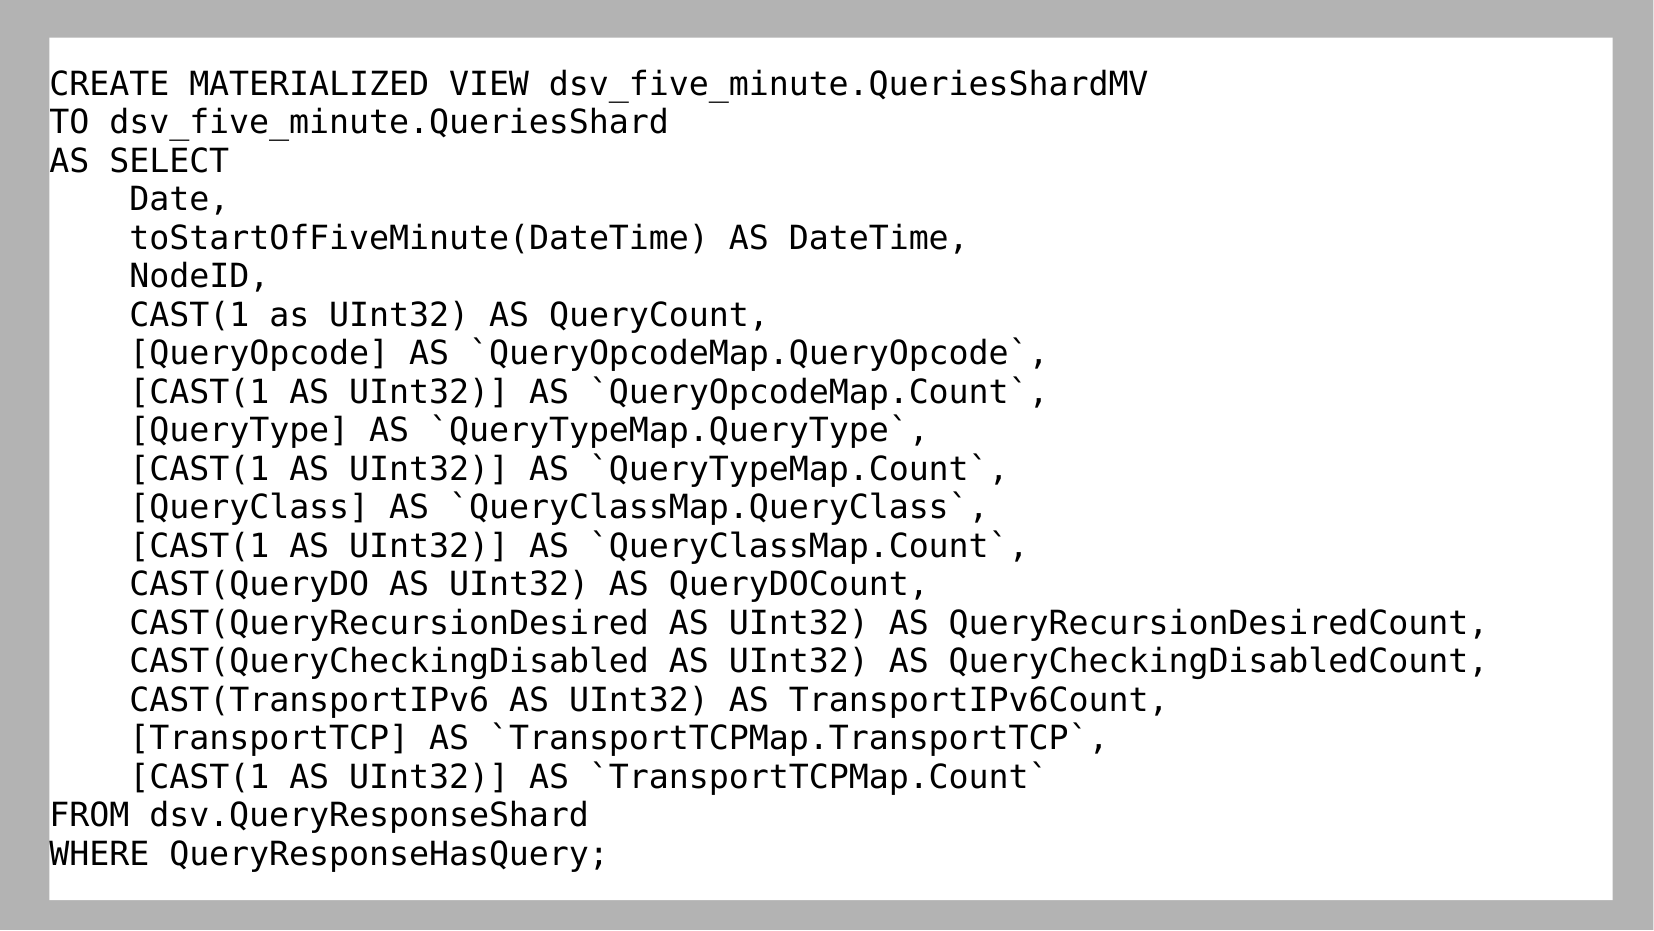

# CREATE MATERIALIZED VIEW dsv_five_minute.QueriesShardMV
TO dsv_five_minute.QueriesShard
AS SELECT
 Date,
 toStartOfFiveMinute(DateTime) AS DateTime,
 NodeID,
 CAST(1 as UInt32) AS QueryCount,
 [QueryOpcode] AS `QueryOpcodeMap.QueryOpcode`,
 [CAST(1 AS UInt32)] AS `QueryOpcodeMap.Count`,
 [QueryType] AS `QueryTypeMap.QueryType`,
 [CAST(1 AS UInt32)] AS `QueryTypeMap.Count`,
 [QueryClass] AS `QueryClassMap.QueryClass`,
 [CAST(1 AS UInt32)] AS `QueryClassMap.Count`,
 CAST(QueryDO AS UInt32) AS QueryDOCount,
 CAST(QueryRecursionDesired AS UInt32) AS QueryRecursionDesiredCount,
 CAST(QueryCheckingDisabled AS UInt32) AS QueryCheckingDisabledCount,
 CAST(TransportIPv6 AS UInt32) AS TransportIPv6Count,
 [TransportTCP] AS `TransportTCPMap.TransportTCP`,
 [CAST(1 AS UInt32)] AS `TransportTCPMap.Count`
FROM dsv.QueryResponseShard
WHERE QueryResponseHasQuery;